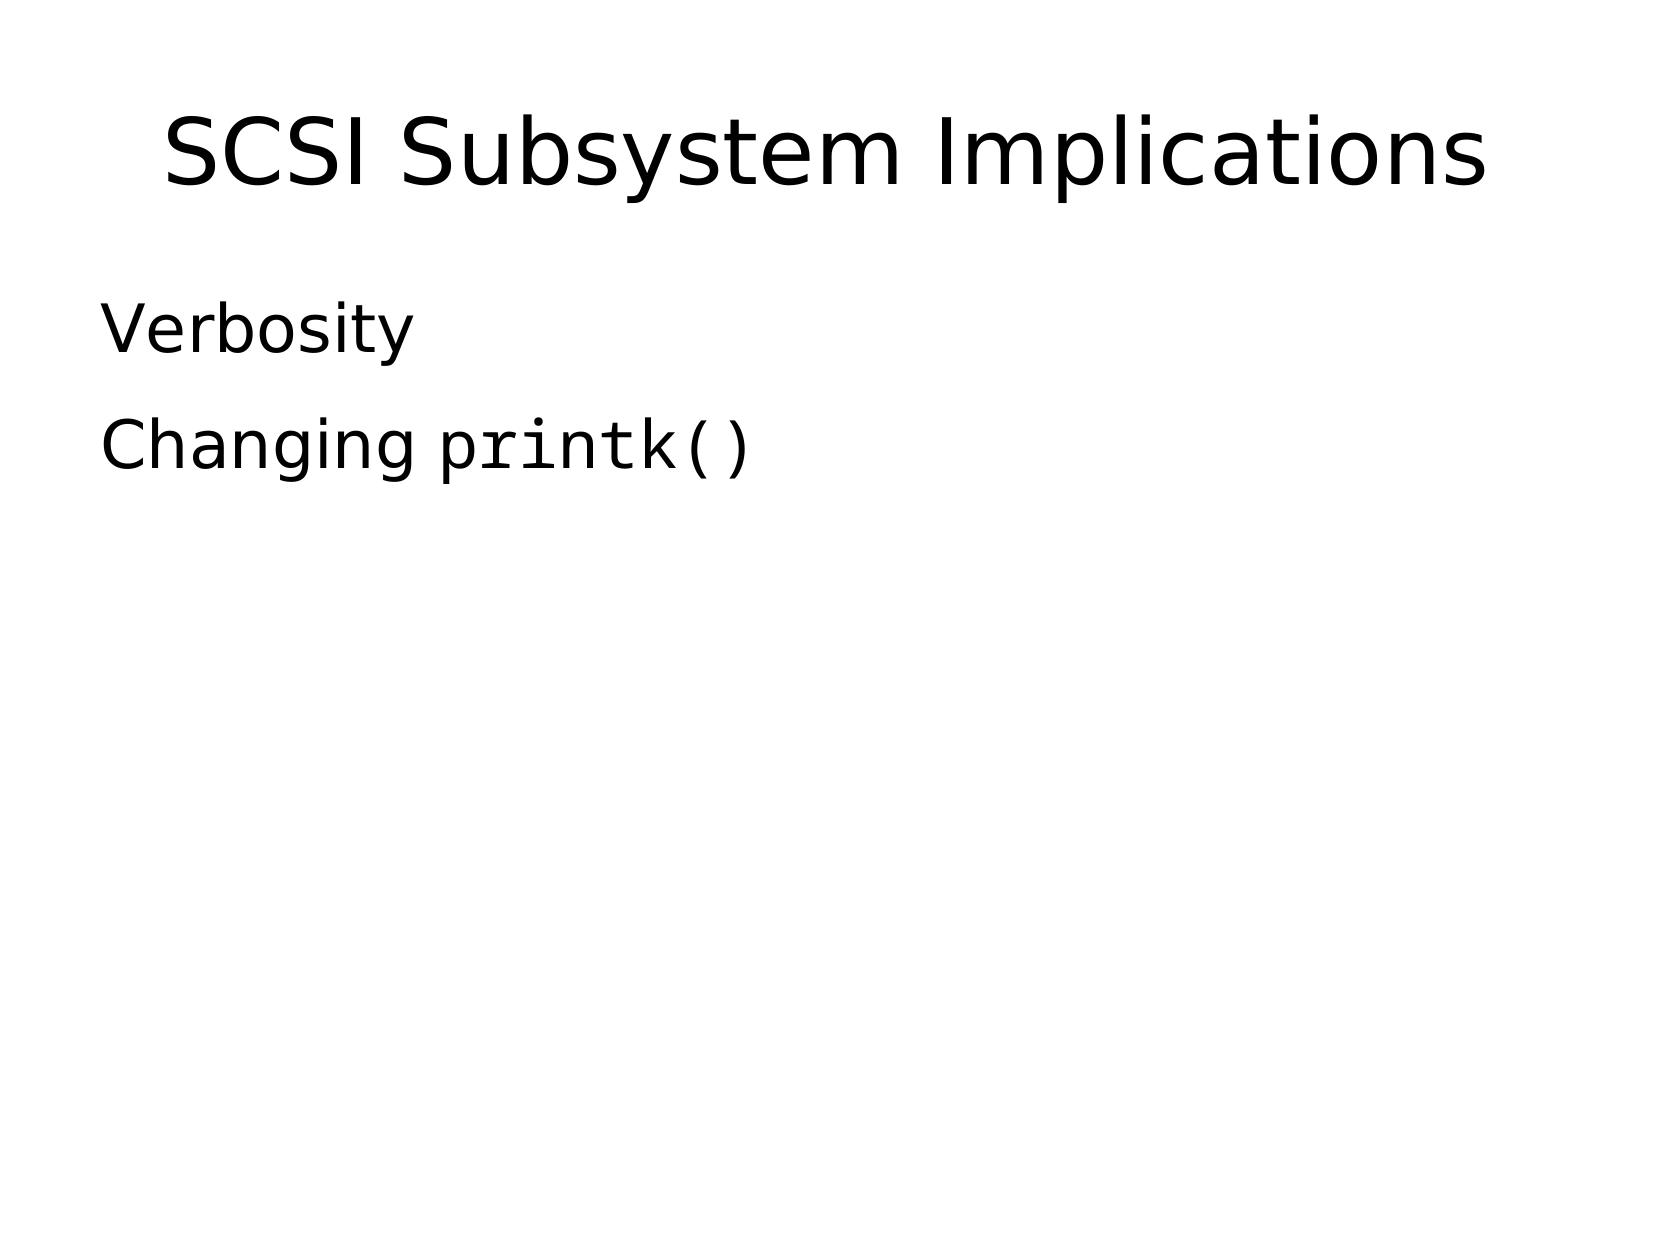

# SCSI Subsystem Implications
Verbosity
Changing printk()